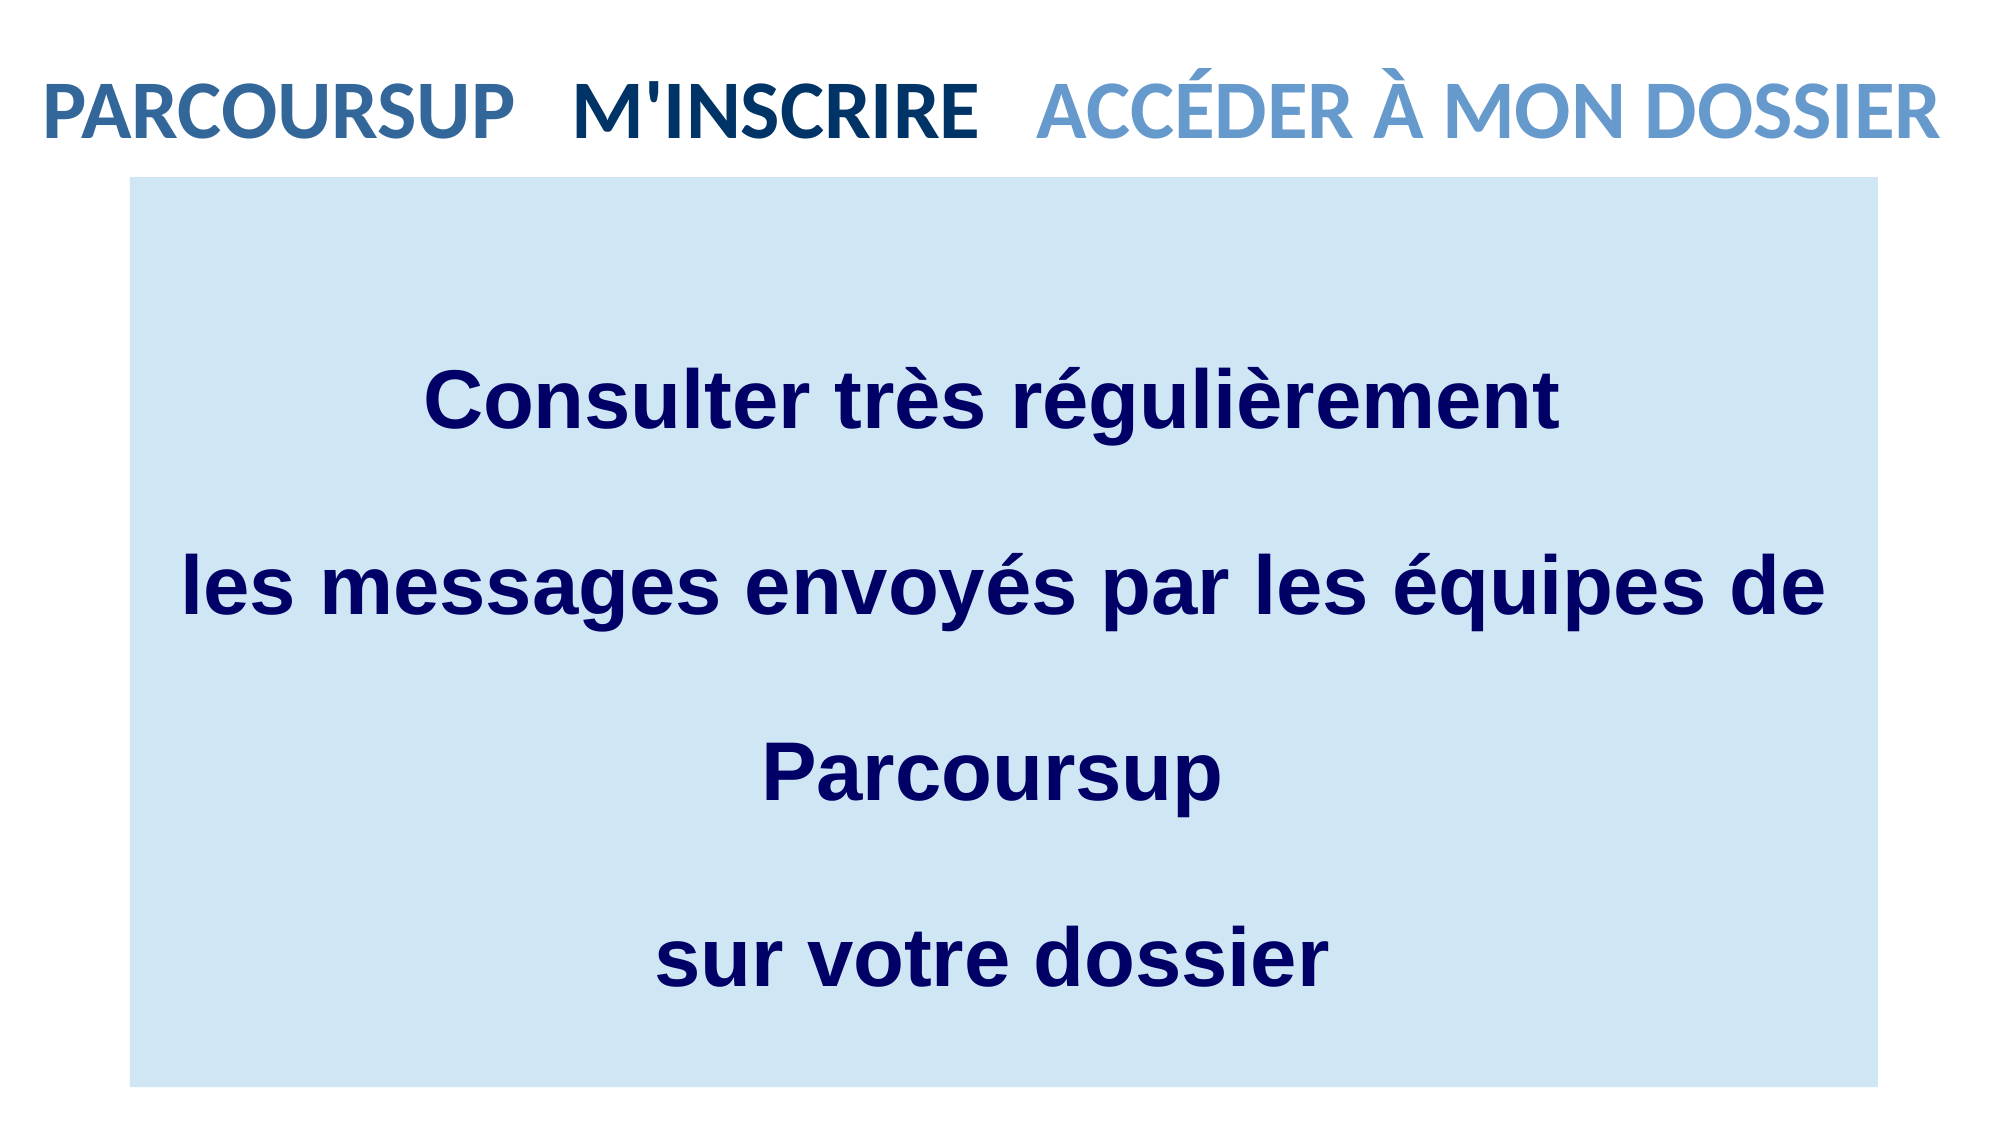

# PARCOURSUP M'INSCRIRE ACCÉDER À MON DOSSIER
Consulter très régulièrement
les messages envoyés par les équipes de Parcoursup
sur votre dossier